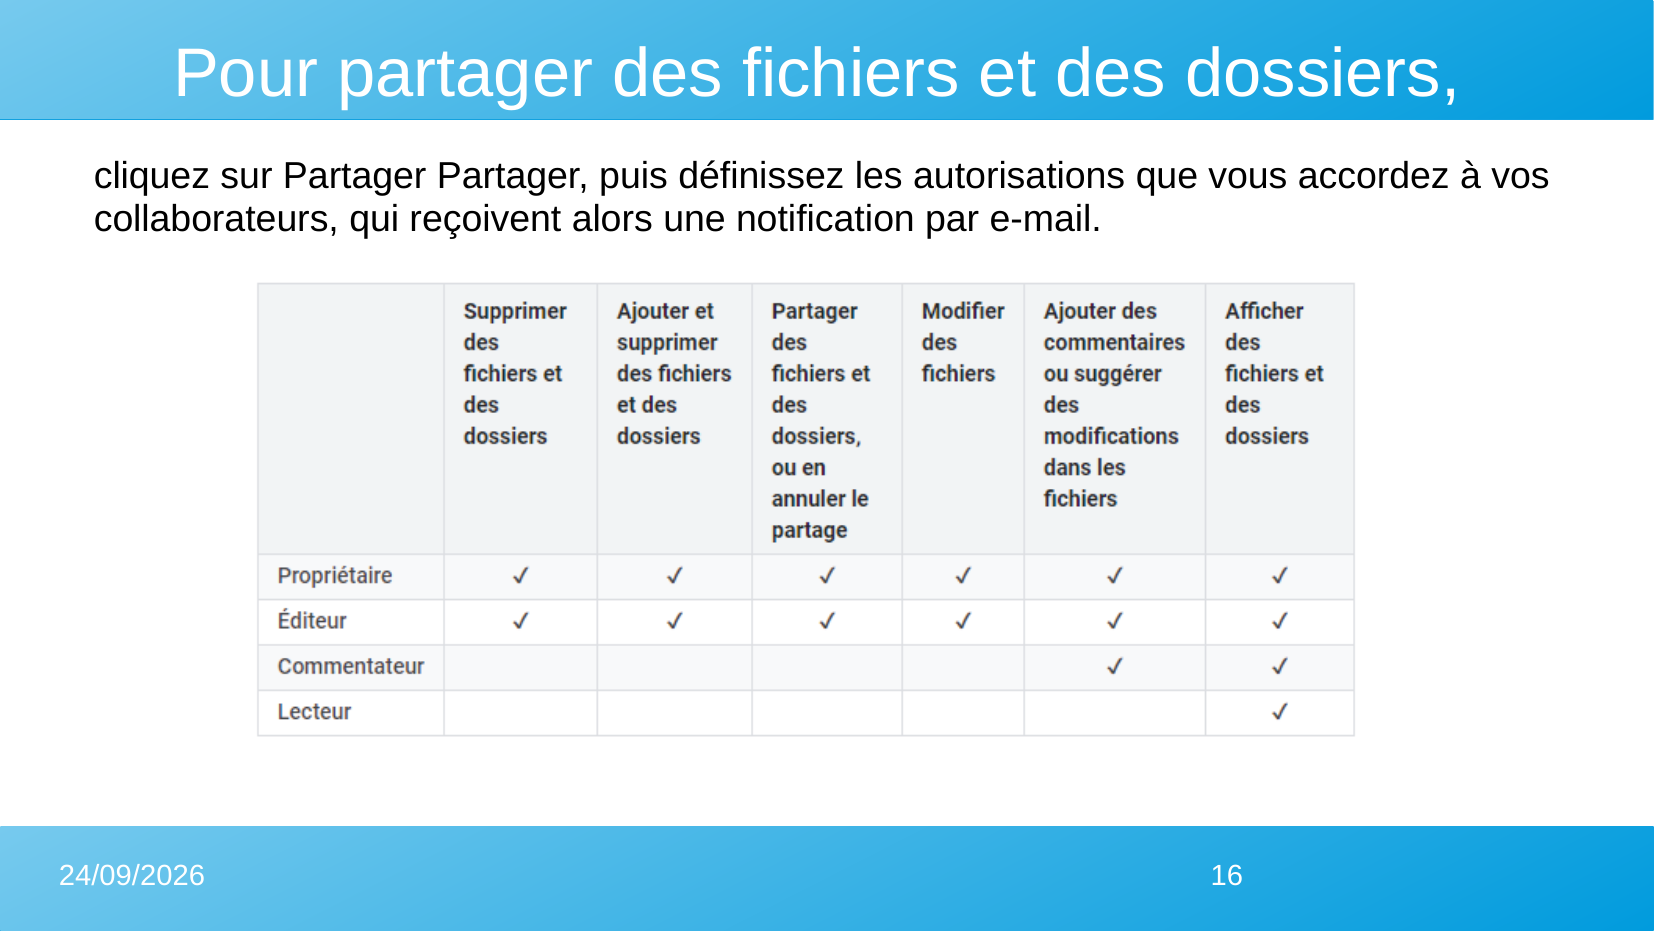

# Pour partager des fichiers et des dossiers,
cliquez sur Partager Partager, puis définissez les autorisations que vous accordez à vos collaborateurs, qui reçoivent alors une notification par e-mail.